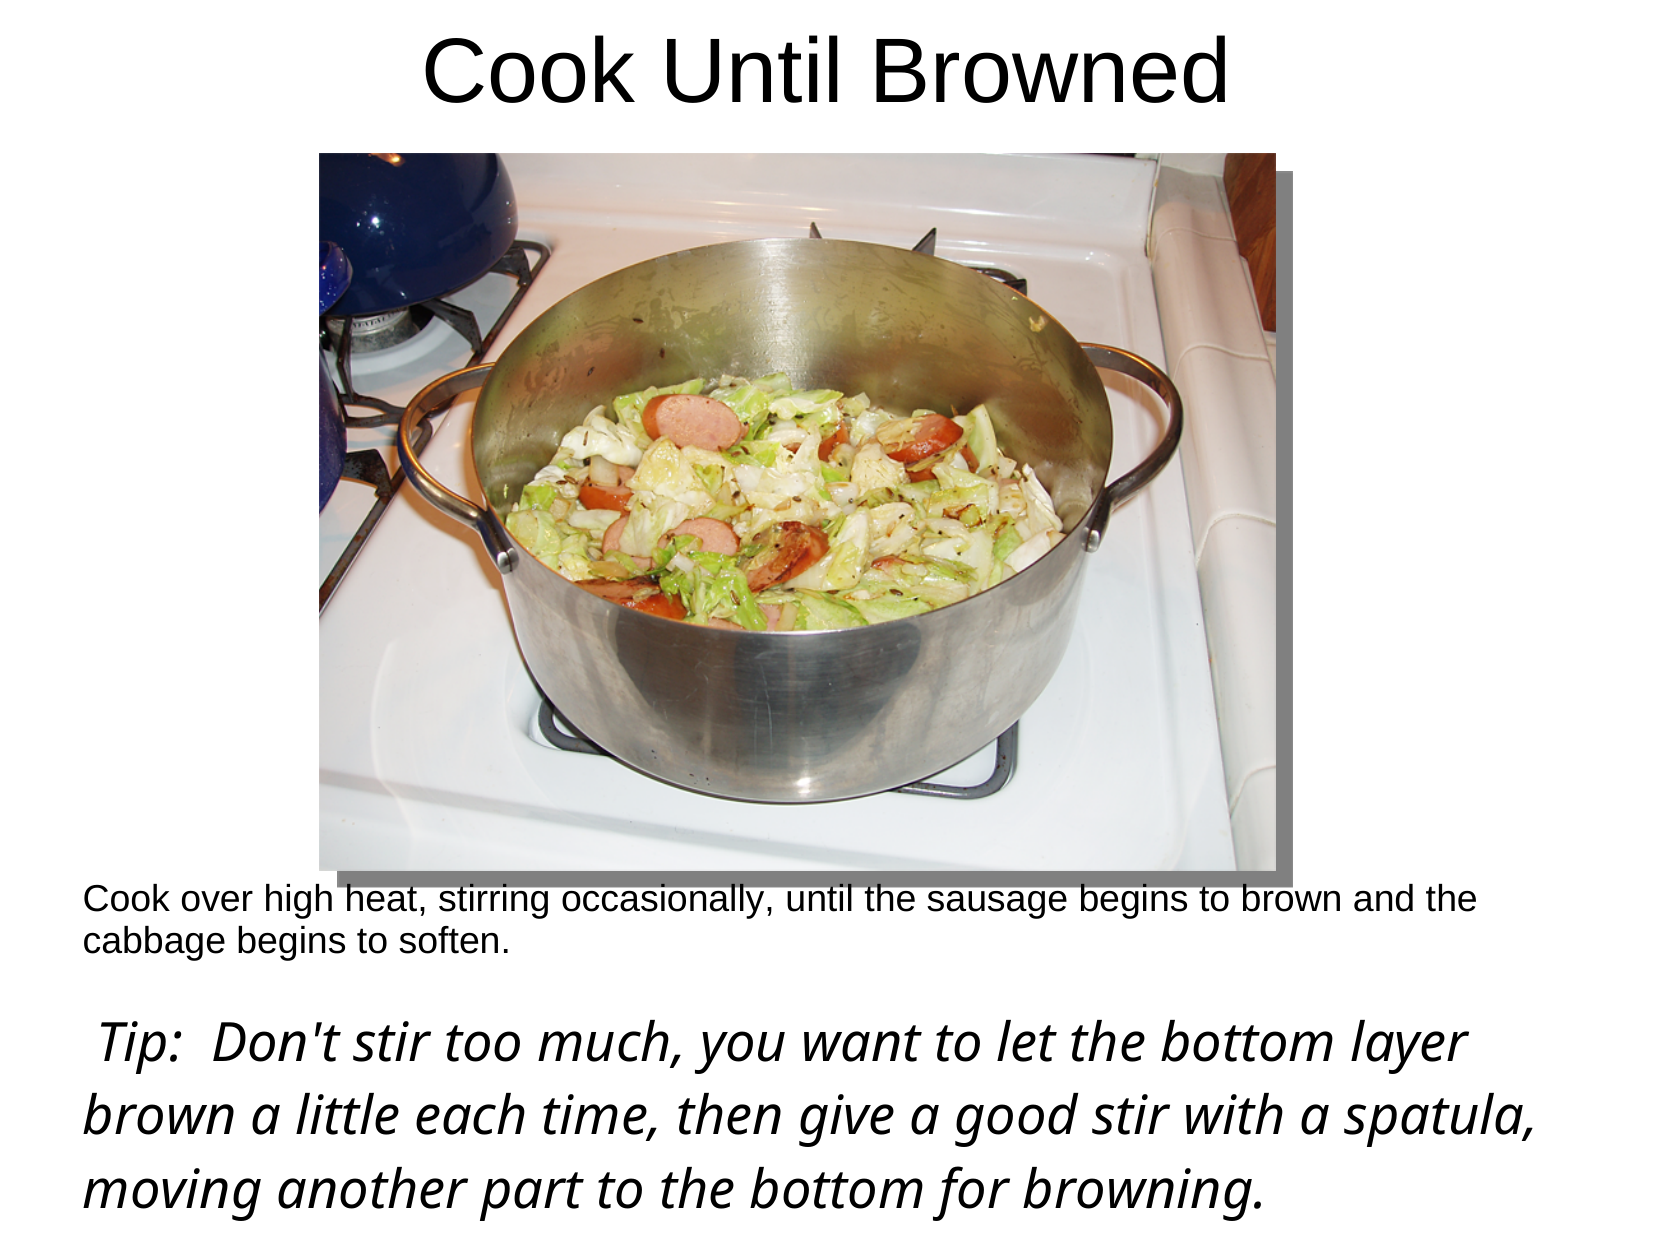

# Cook Until Browned
Cook over high heat, stirring occasionally, until the sausage begins to brown and the cabbage begins to soften.
 Tip: Don't stir too much, you want to let the bottom layer brown a little each time, then give a good stir with a spatula, moving another part to the bottom for browning.